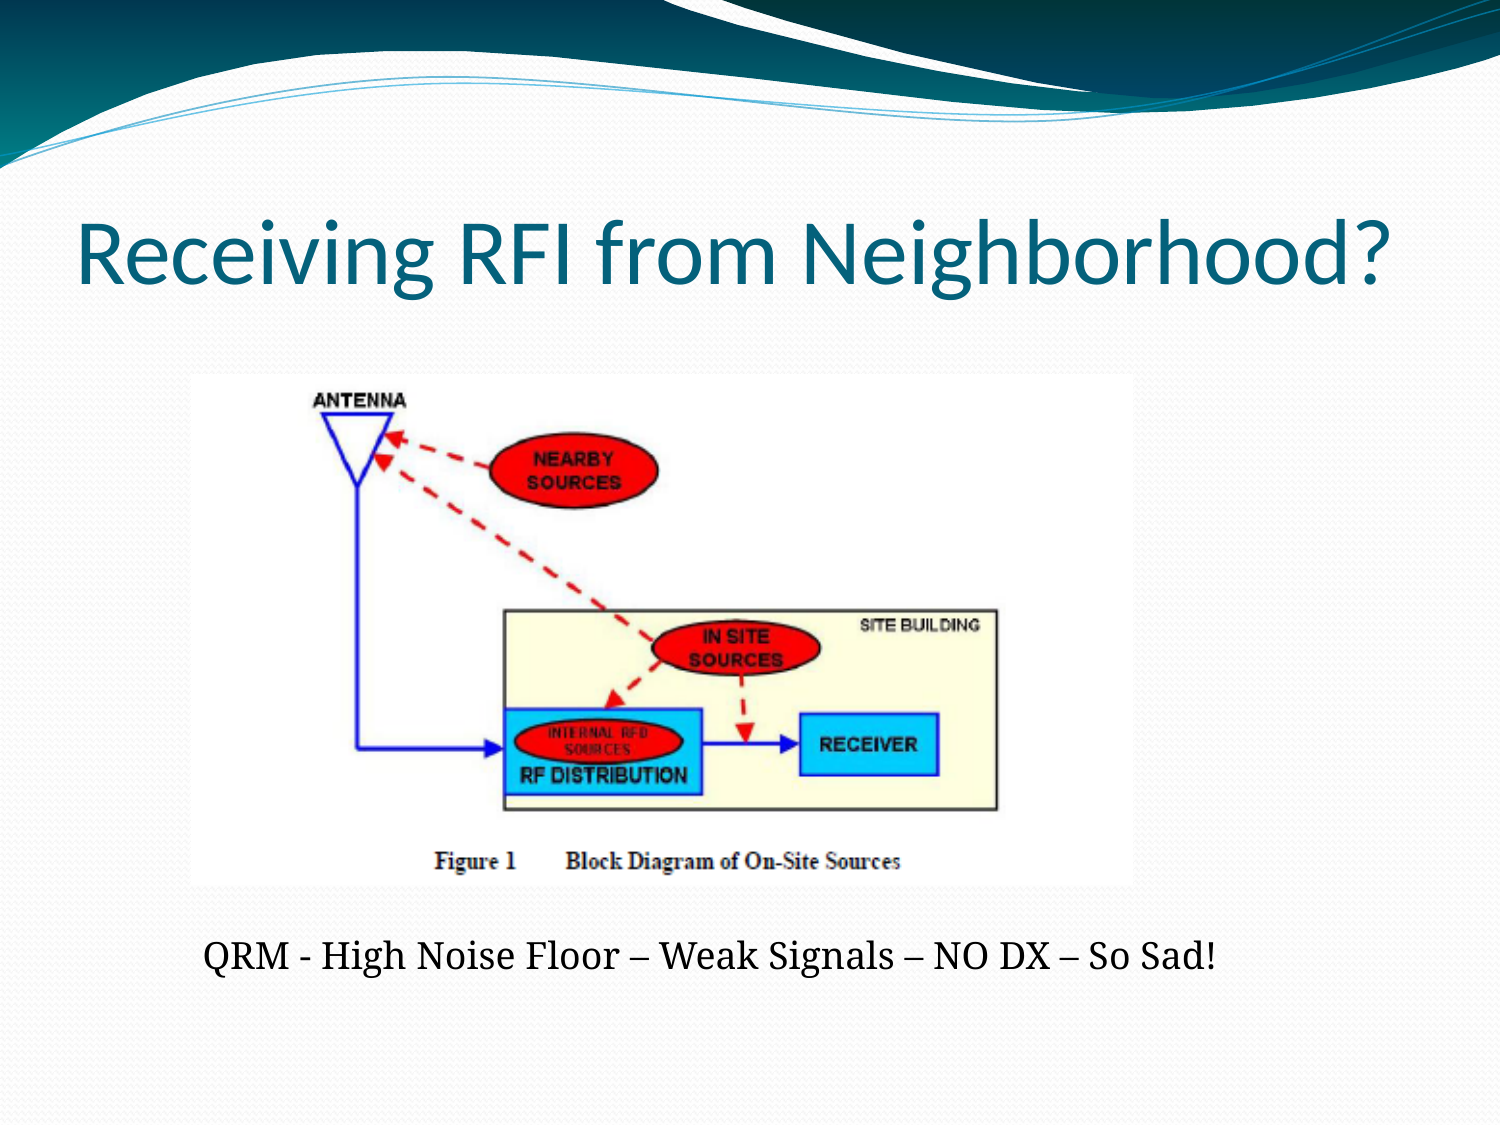

# Receiving RFI from Neighborhood?
QRM - High Noise Floor – Weak Signals – NO DX – So Sad!